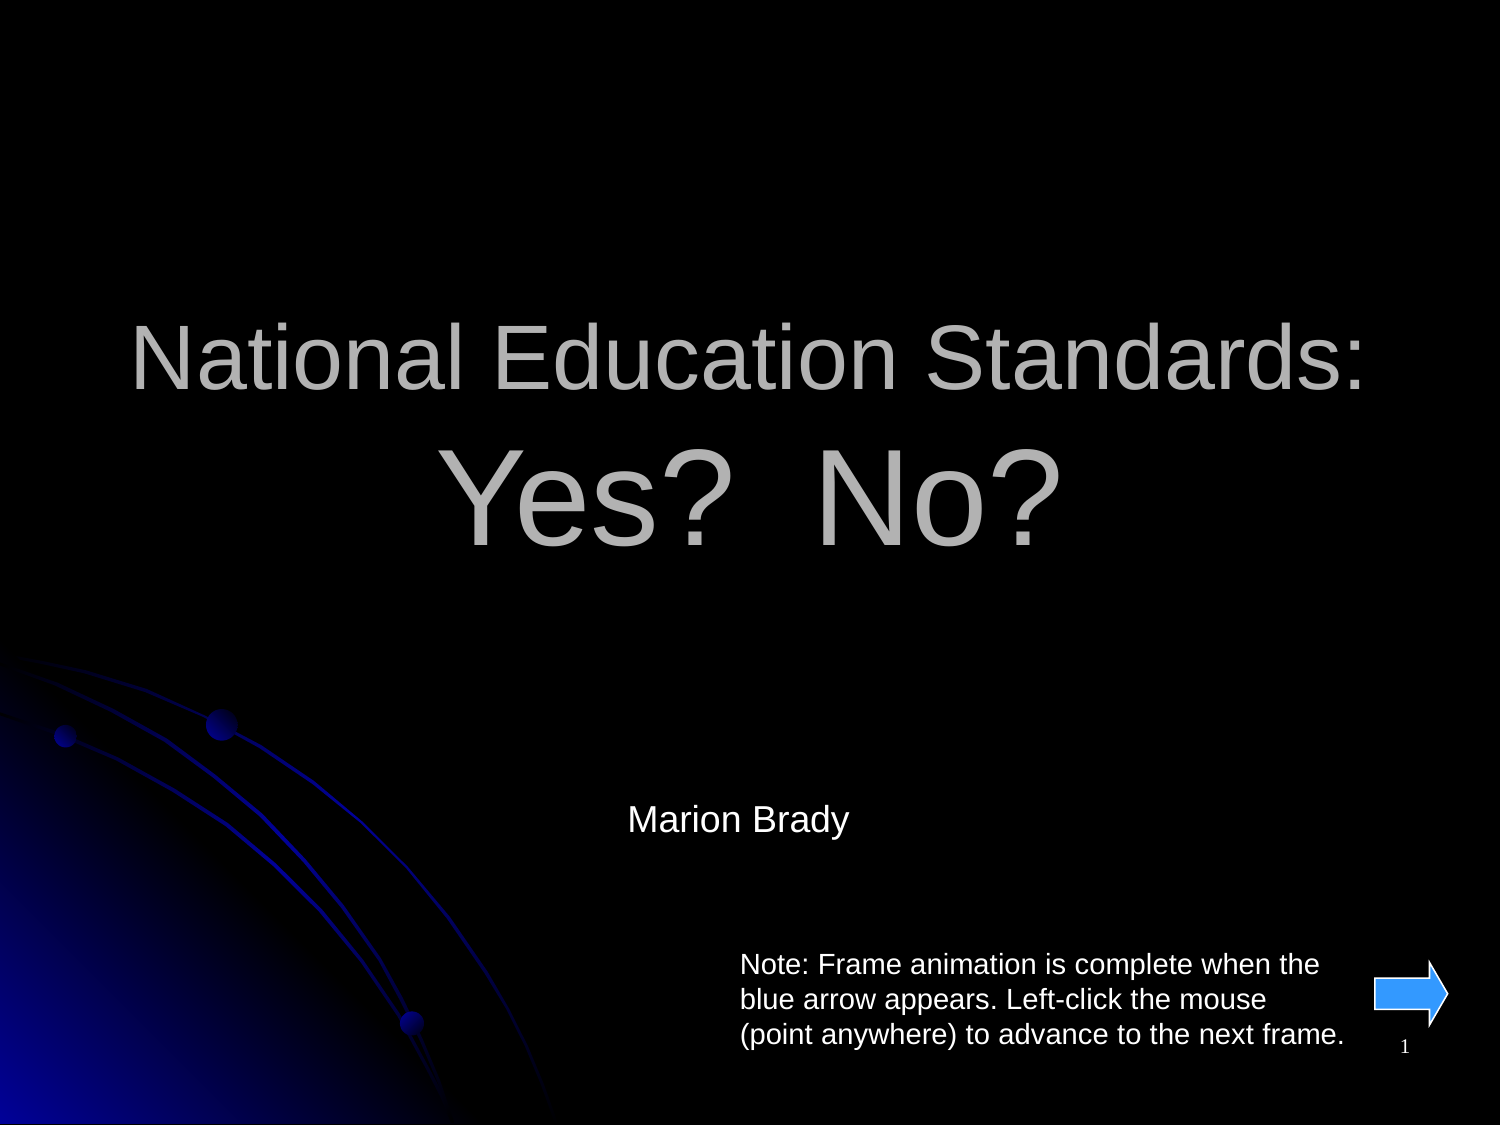

# National Education Standards: Yes? No?
Marion Brady
Note: Frame animation is complete when the blue arrow appears. Left-click the mouse (point anywhere) to advance to the next frame.
1